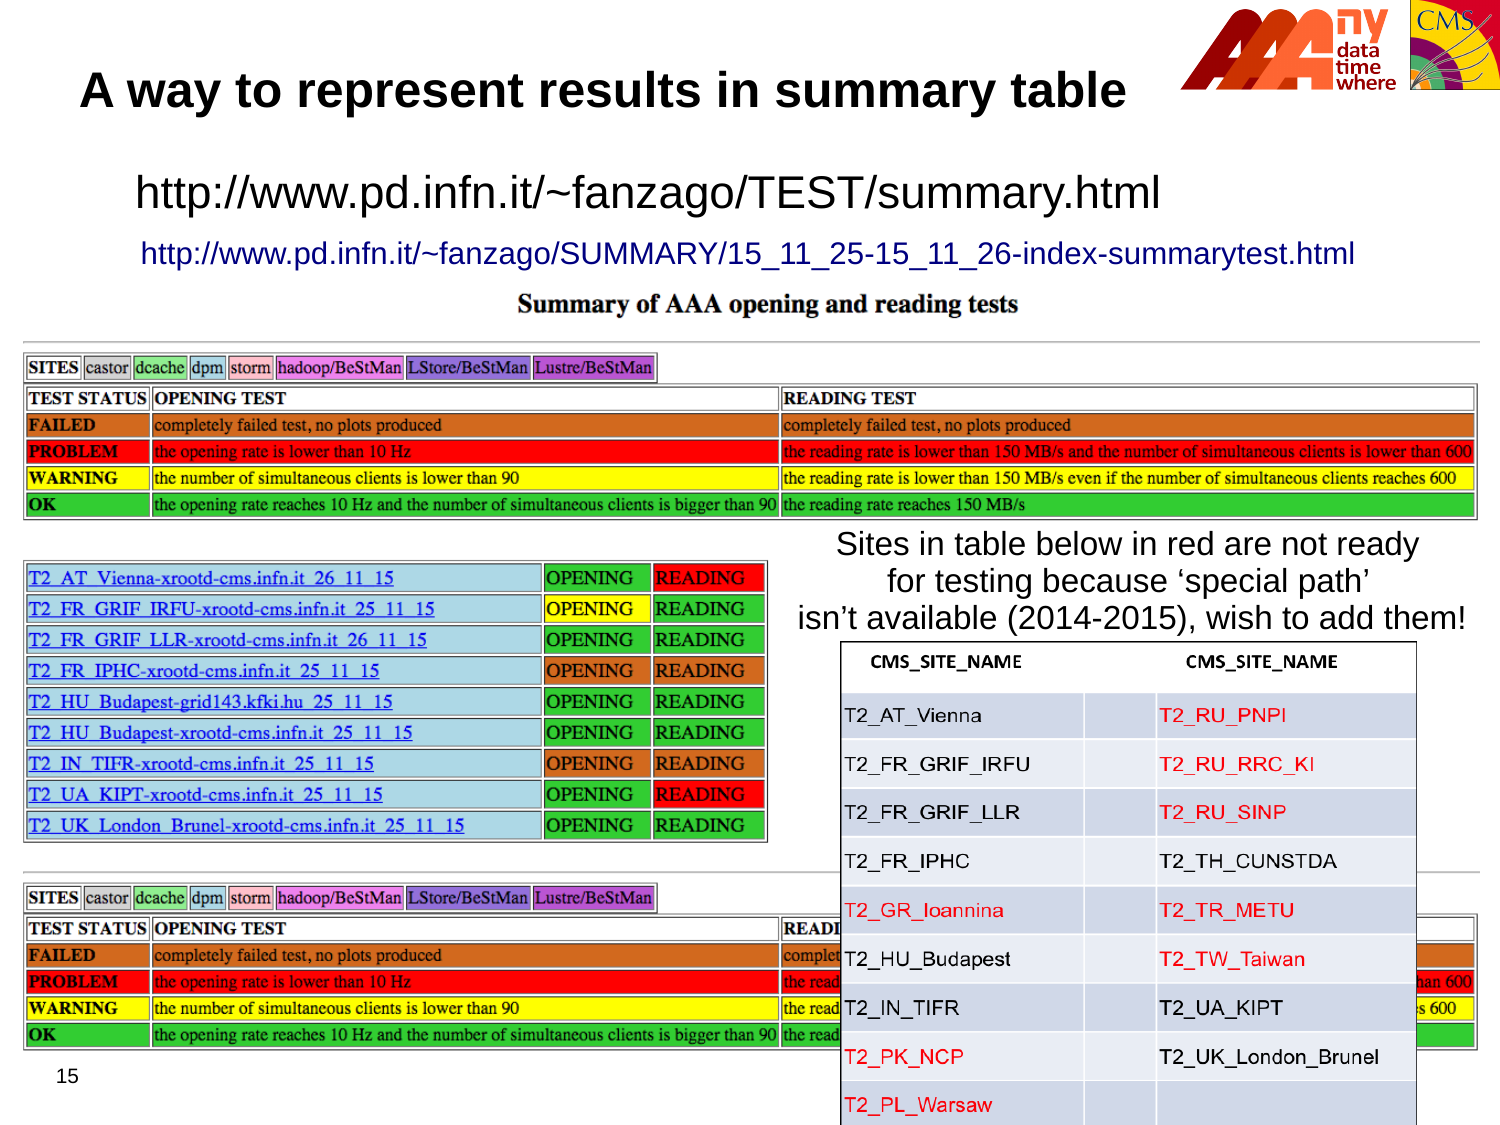

# A way to represent results in summary table
http://www.pd.infn.it/~fanzago/TEST/summary.html
http://www.pd.infn.it/~fanzago/SUMMARY/15_11_25-15_11_26-index-summarytest.html
Sites in table below in red are not ready
for testing because ‘special path’
isn’t available (2014-2015), wish to add them!